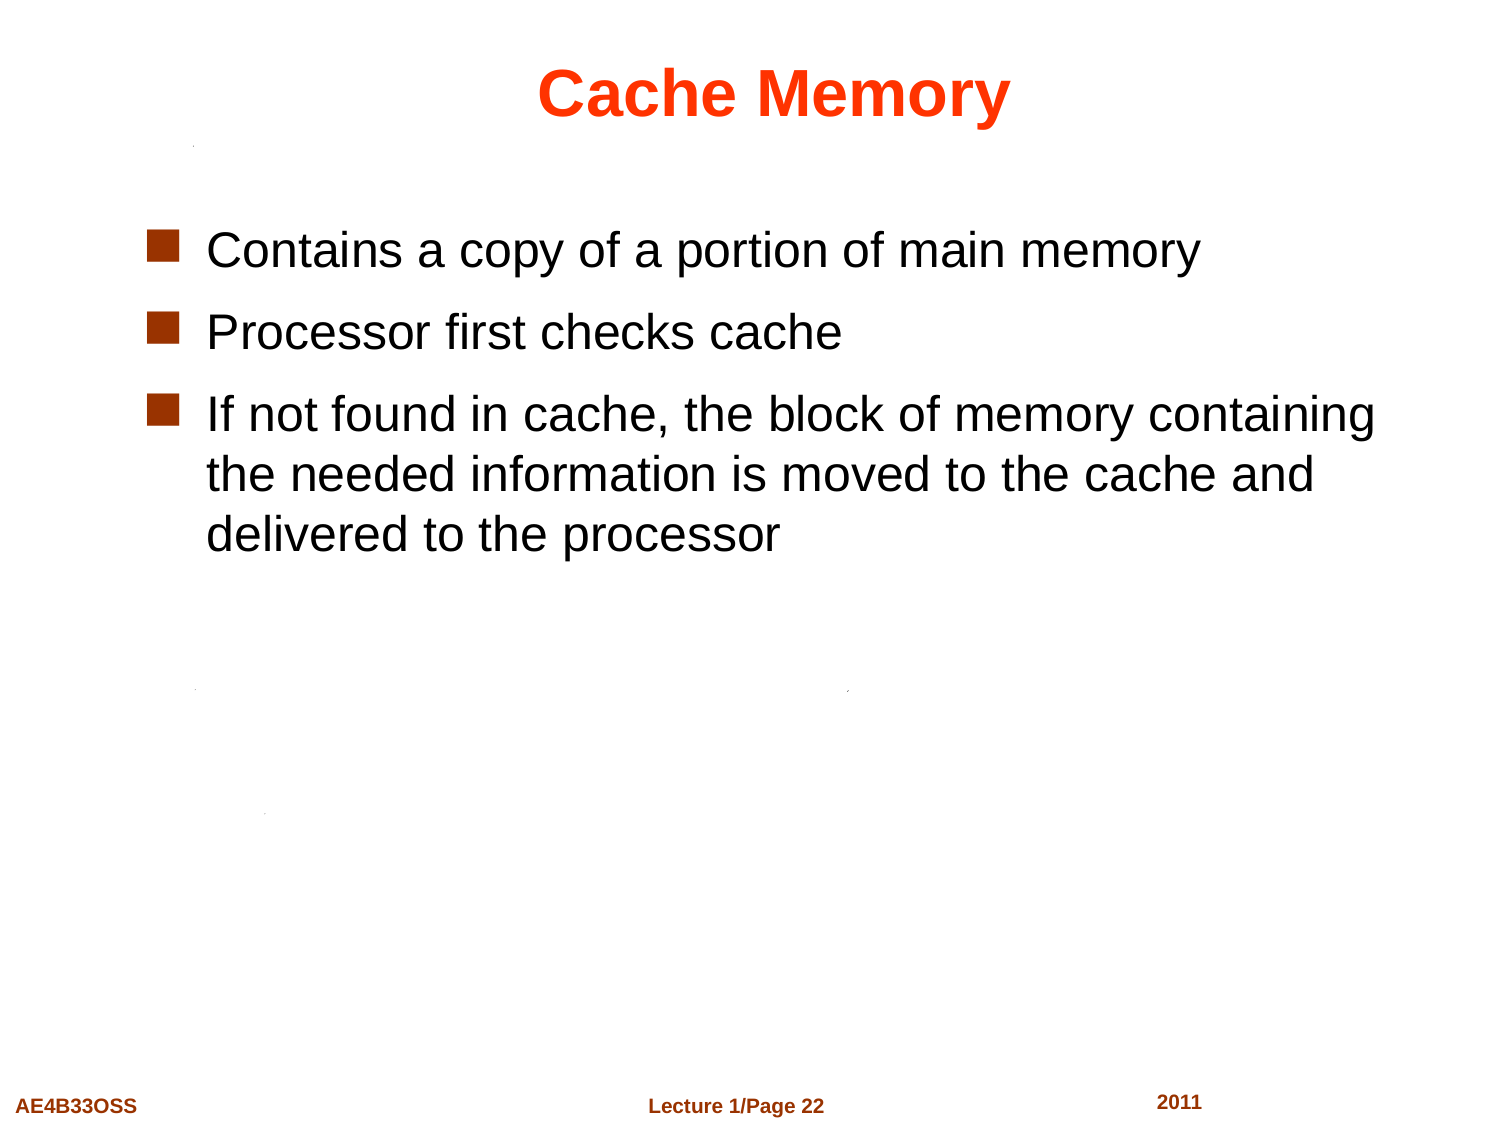

# Cache Memory
Contains a copy of a portion of main memory
Processor first checks cache
If not found in cache, the block of memory containing the needed information is moved to the cache and delivered to the processor